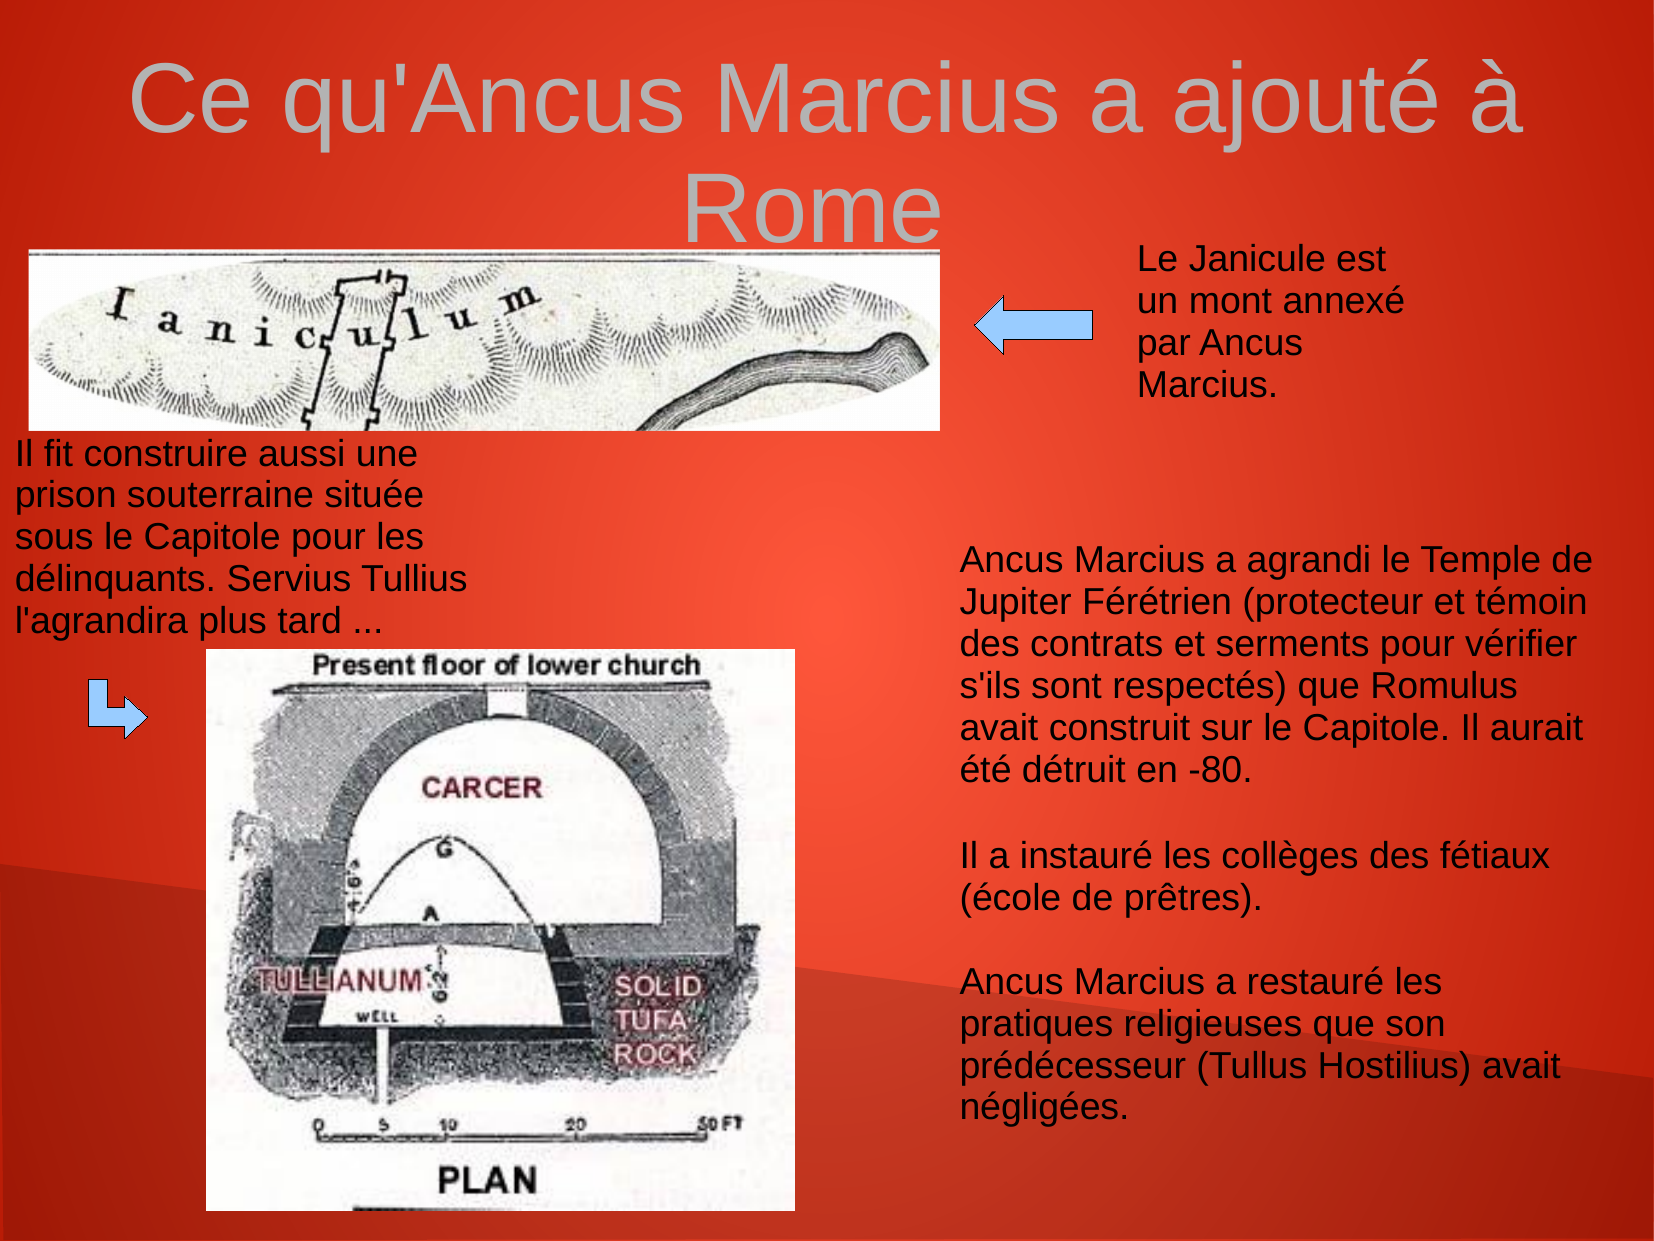

# Ce qu'Ancus Marcius a ajouté à Rome
Le Janicule est un mont annexé par Ancus Marcius.
Il fit construire aussi une prison souterraine située sous le Capitole pour les délinquants. Servius Tullius l'agrandira plus tard ...
Ancus Marcius a agrandi le Temple de Jupiter Férétrien (protecteur et témoin des contrats et serments pour vérifier s'ils sont respectés) que Romulus avait construit sur le Capitole. Il aurait été détruit en -80.
Il a instauré les collèges des fétiaux (école de prêtres).
Ancus Marcius a restauré les pratiques religieuses que son prédécesseur (Tullus Hostilius) avait négligées.